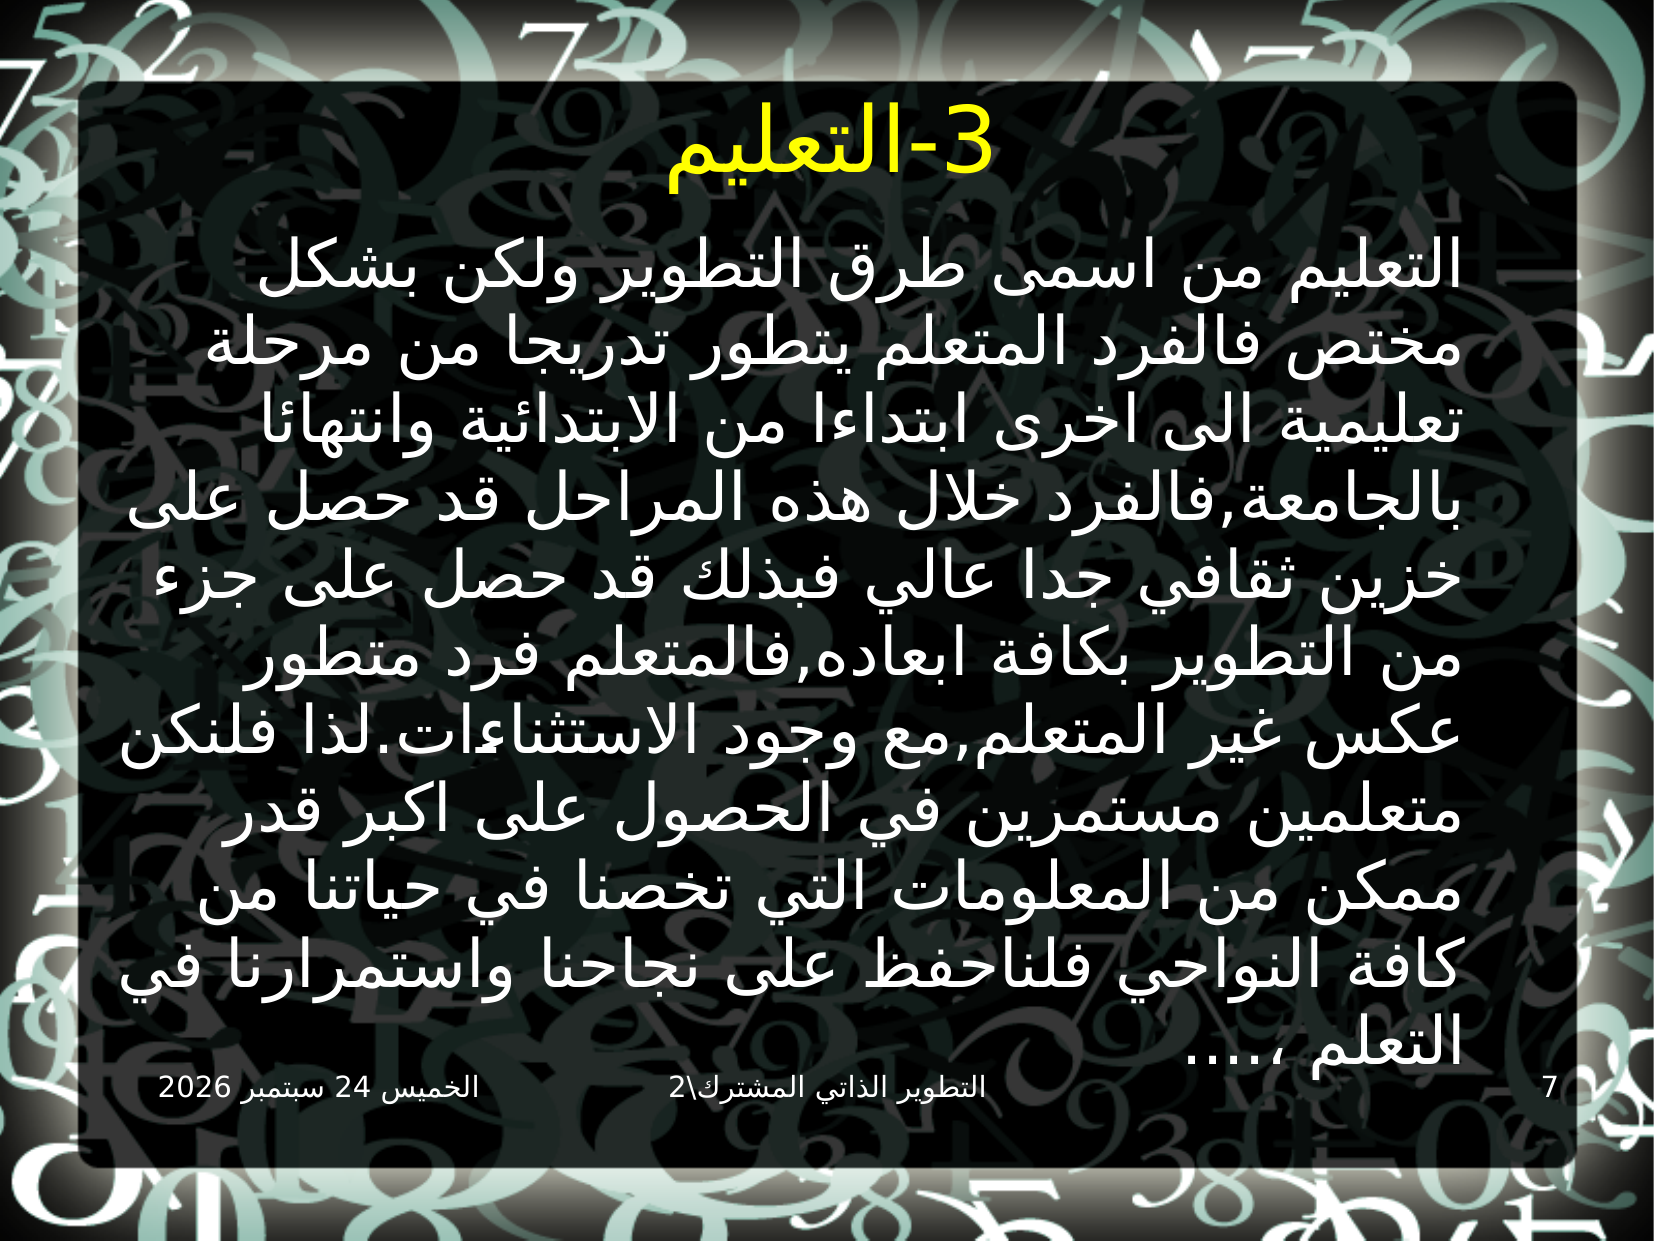

# 3-التعليم
التعليم من اسمى طرق التطوير ولكن بشكل مختص فالفرد المتعلم يتطور تدريجا من مرحلة تعليمية الى اخرى ابتداءا من الابتدائية وانتهائا بالجامعة,فالفرد خلال هذه المراحل قد حصل على خزين ثقافي جدا عالي فبذلك قد حصل على جزء من التطوير بكافة ابعاده,فالمتعلم فرد متطور عكس غير المتعلم,مع وجود الاستثناءات.لذا فلنكن متعلمين مستمرين في الحصول على اكبر قدر ممكن من المعلومات التي تخصنا في حياتنا من كافة النواحي فلناحفظ على نجاحنا واستمرارنا في التعلم ،....
التطوير الذاتي المشترك\2
7